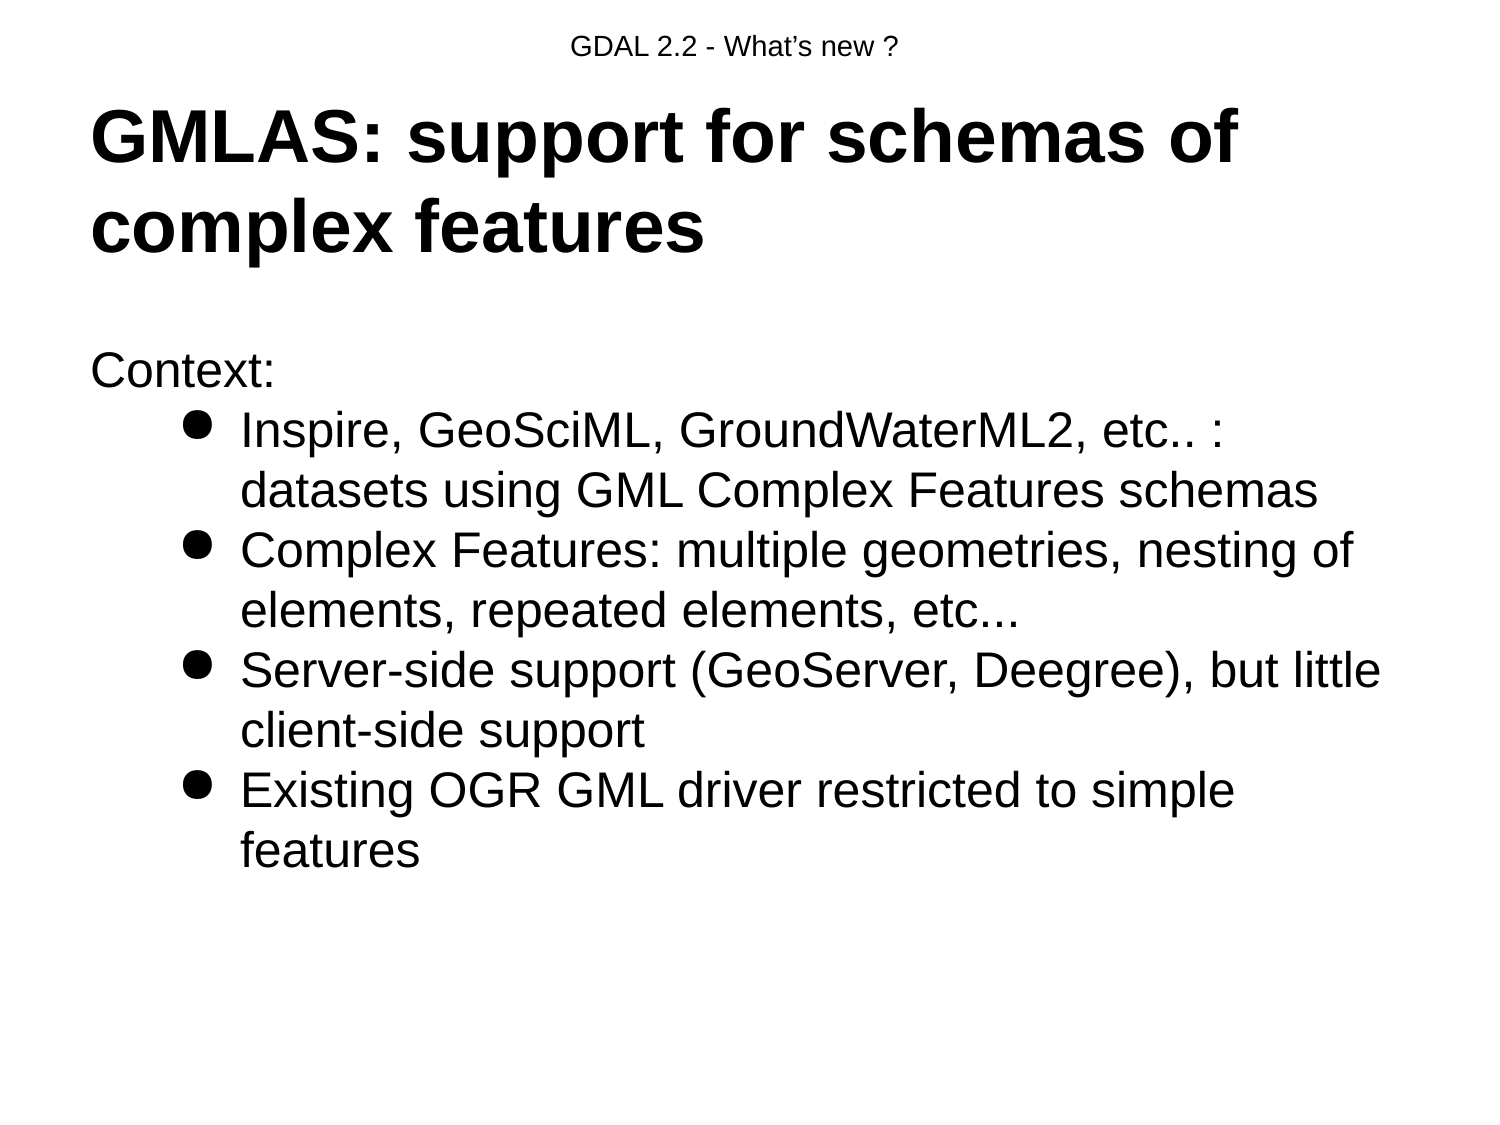

# ​GMLAS: support for schemas of complex features
Context:
Inspire, GeoSciML, GroundWaterML2, etc.. : datasets using GML Complex Features schemas
Complex Features: multiple geometries, nesting of elements, repeated elements, etc...
Server-side support (GeoServer, Deegree), but little client-side support
Existing OGR GML driver restricted to simple features